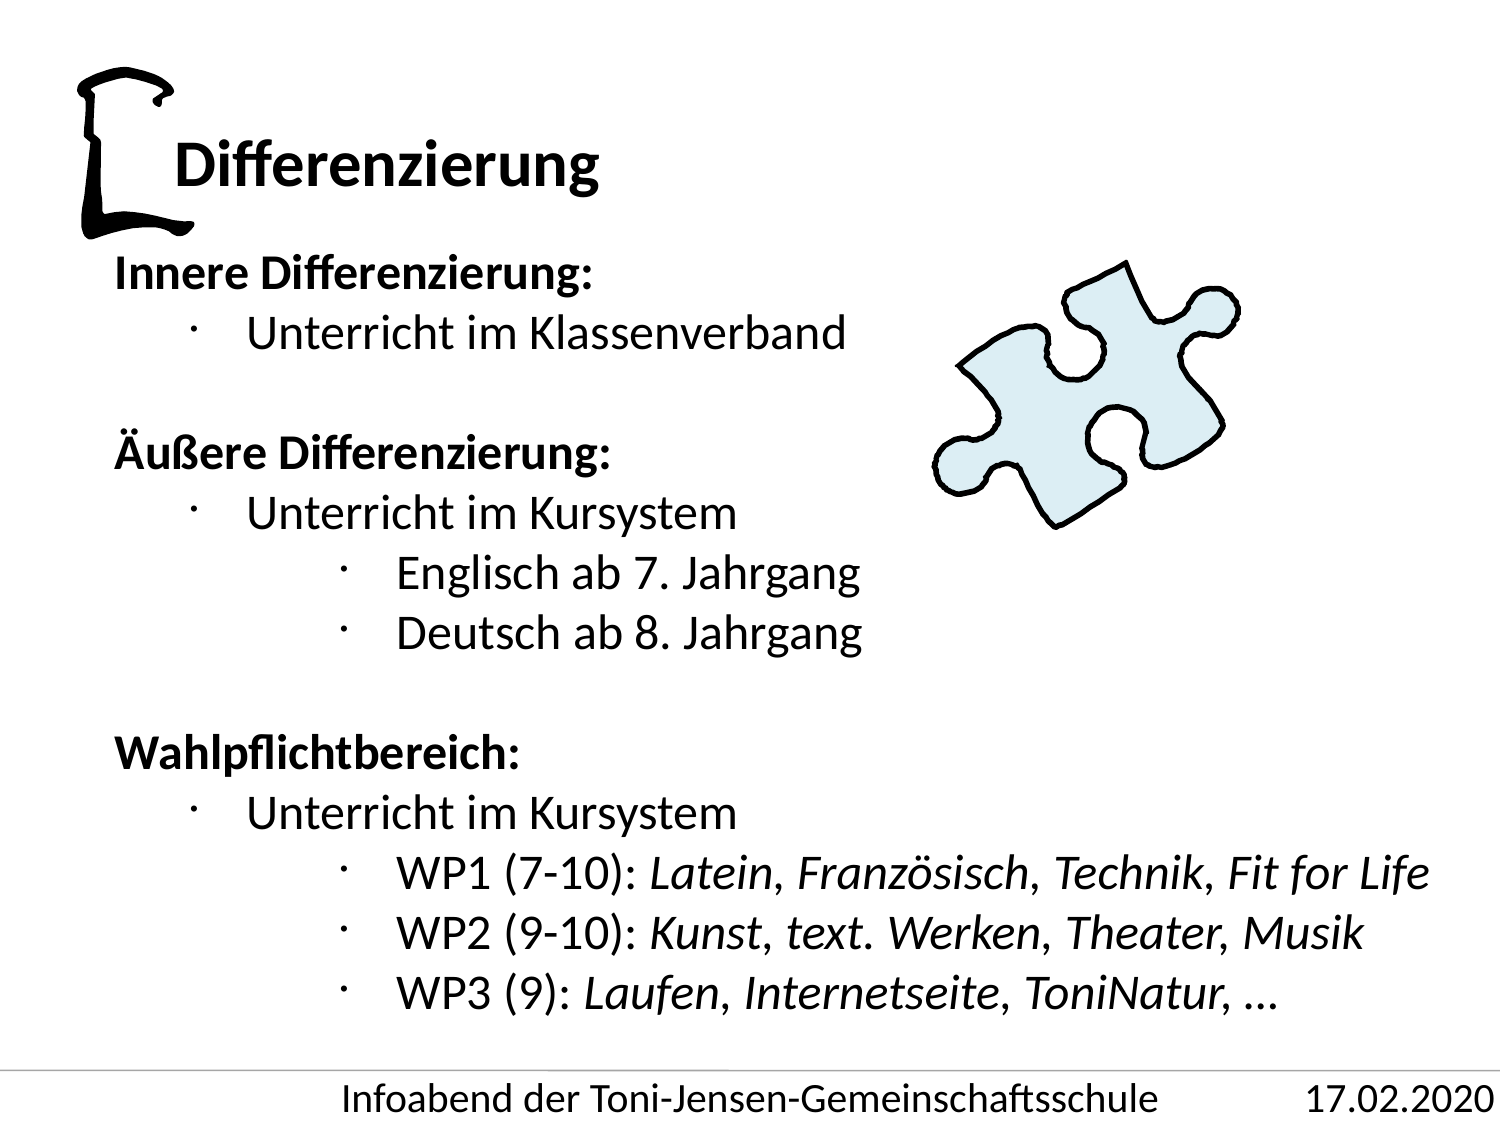

Differenzierung
Innere Differenzierung:
Unterricht im Klassenverband
Äußere Differenzierung:
Unterricht im Kursystem
Englisch ab 7. Jahrgang
Deutsch ab 8. Jahrgang
Wahlpflichtbereich:
Unterricht im Kursystem
WP1 (7-10): Latein, Französisch, Technik, Fit for Life
WP2 (9-10): Kunst, text. Werken, Theater, Musik
WP3 (9): Laufen, Internetseite, ToniNatur, …
Infoabend der Toni-Jensen-Gemeinschaftsschule
17.02.2020